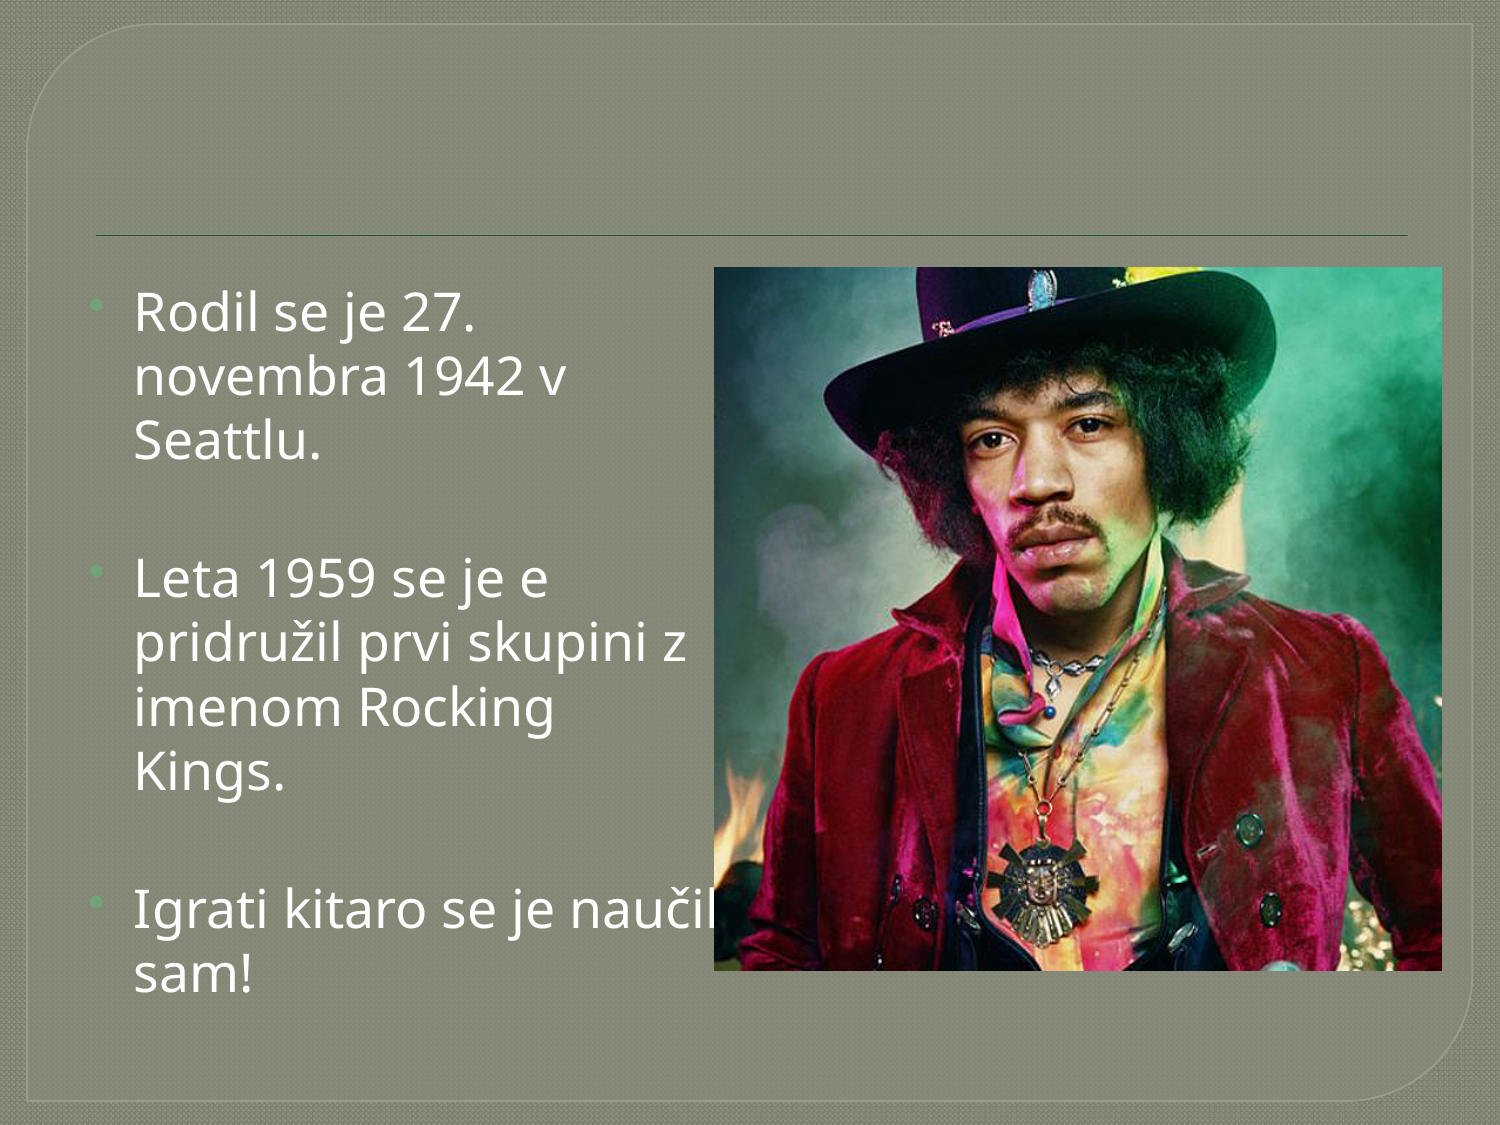

#
Rodil se je 27. novembra 1942 v Seattlu.
Leta 1959 se je e pridružil prvi skupini z imenom Rocking Kings.
Igrati kitaro se je naučil sam!